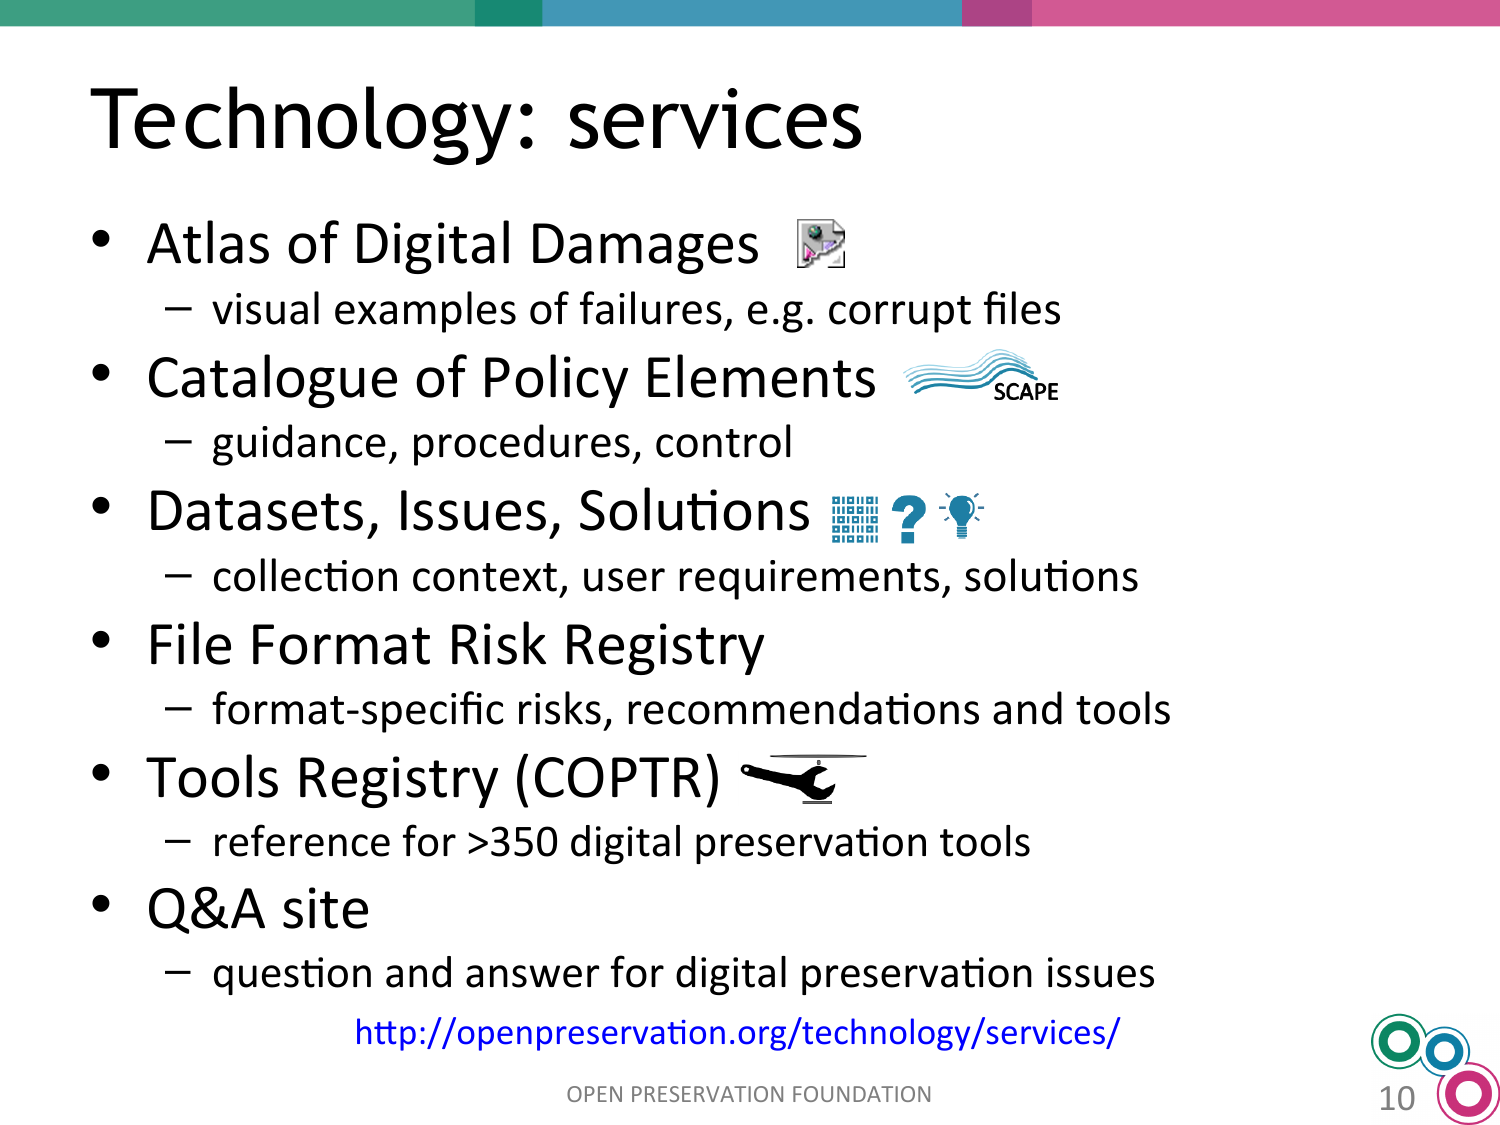

# Technology: services
Atlas of Digital Damages
visual examples of failures, e.g. corrupt files
Catalogue of Policy Elements
guidance, procedures, control
Datasets, Issues, Solutions
collection context, user requirements, solutions
File Format Risk Registry
format-specific risks, recommendations and tools
Tools Registry (COPTR)
reference for >350 digital preservation tools
Q&A site
question and answer for digital preservation issues
http://openpreservation.org/technology/services/